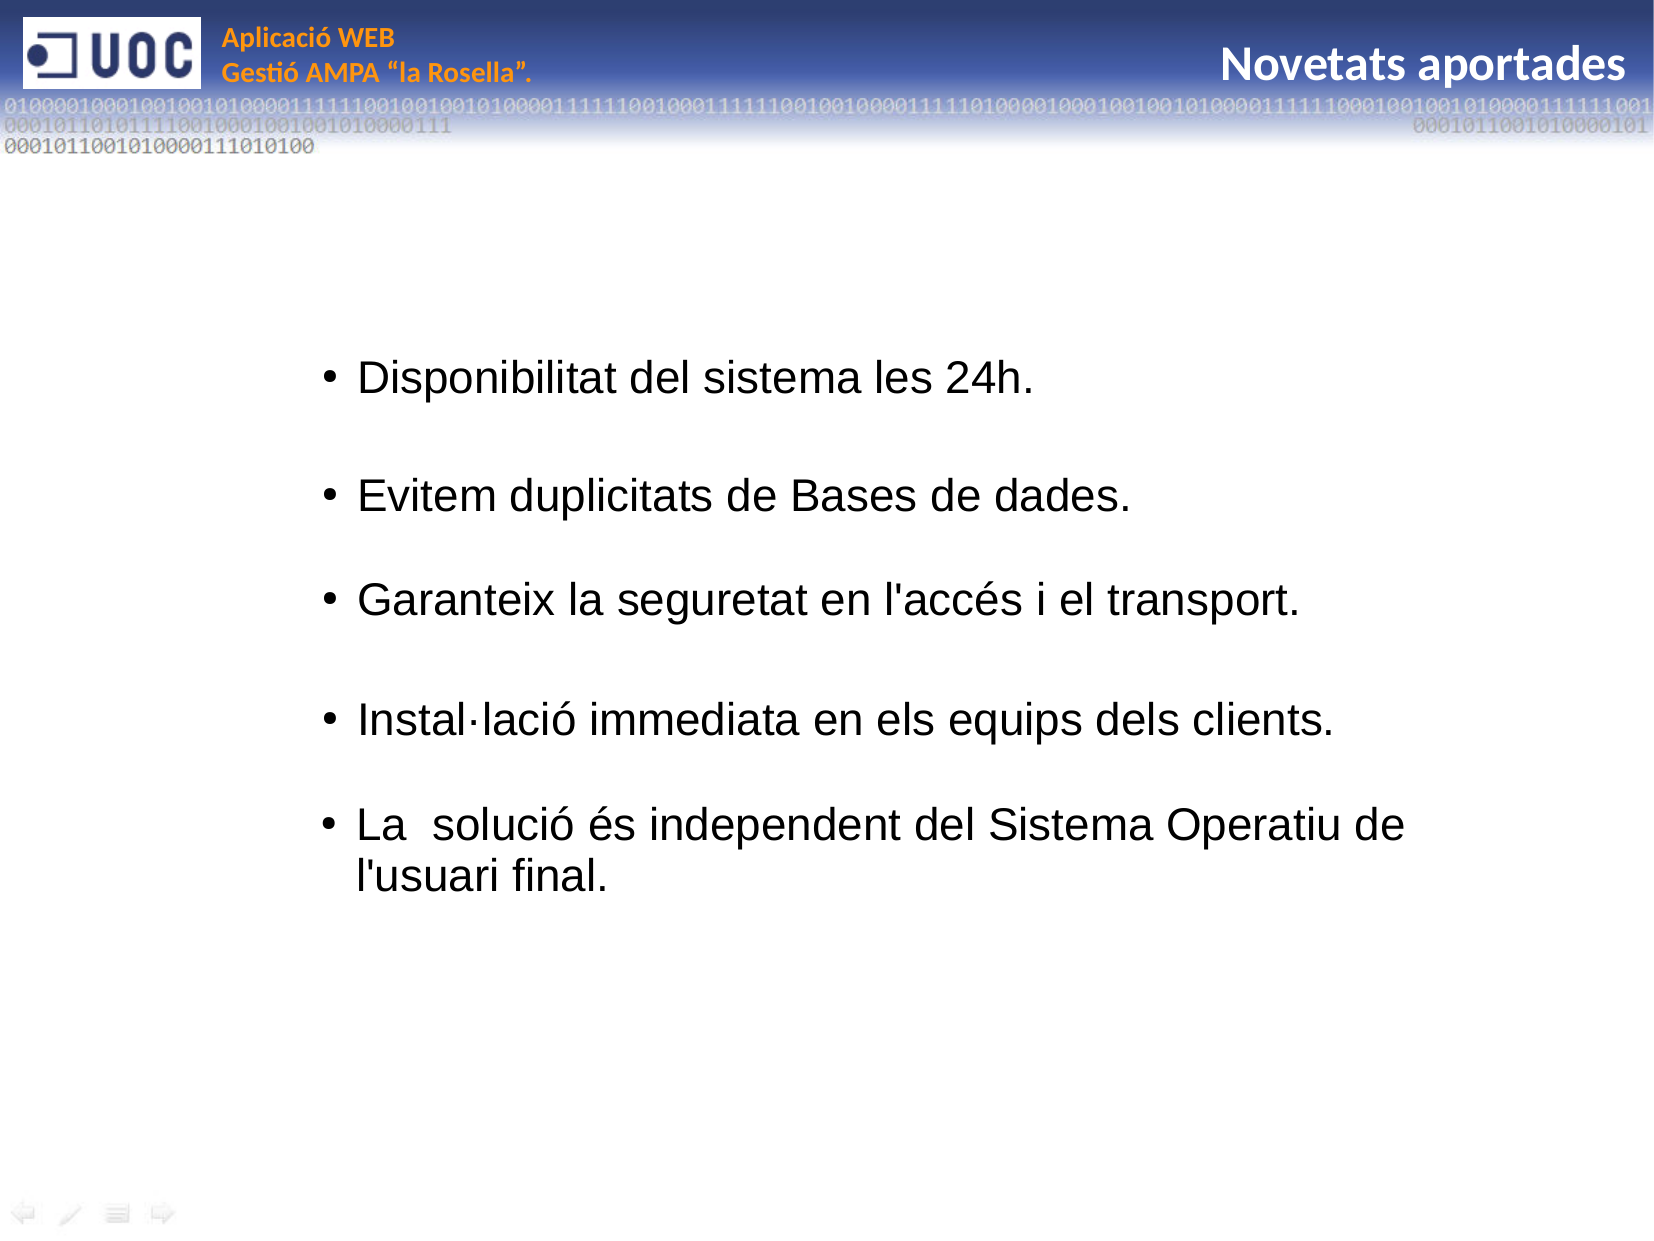

Aplicació WEB
Gestió AMPA “la Rosella”.
Novetats aportades
Disponibilitat del sistema les 24h.
Evitem duplicitats de Bases de dades.
Garanteix la seguretat en l'accés i el transport.
Instal·lació immediata en els equips dels clients.
La solució és independent del Sistema Operatiu de l'usuari final.